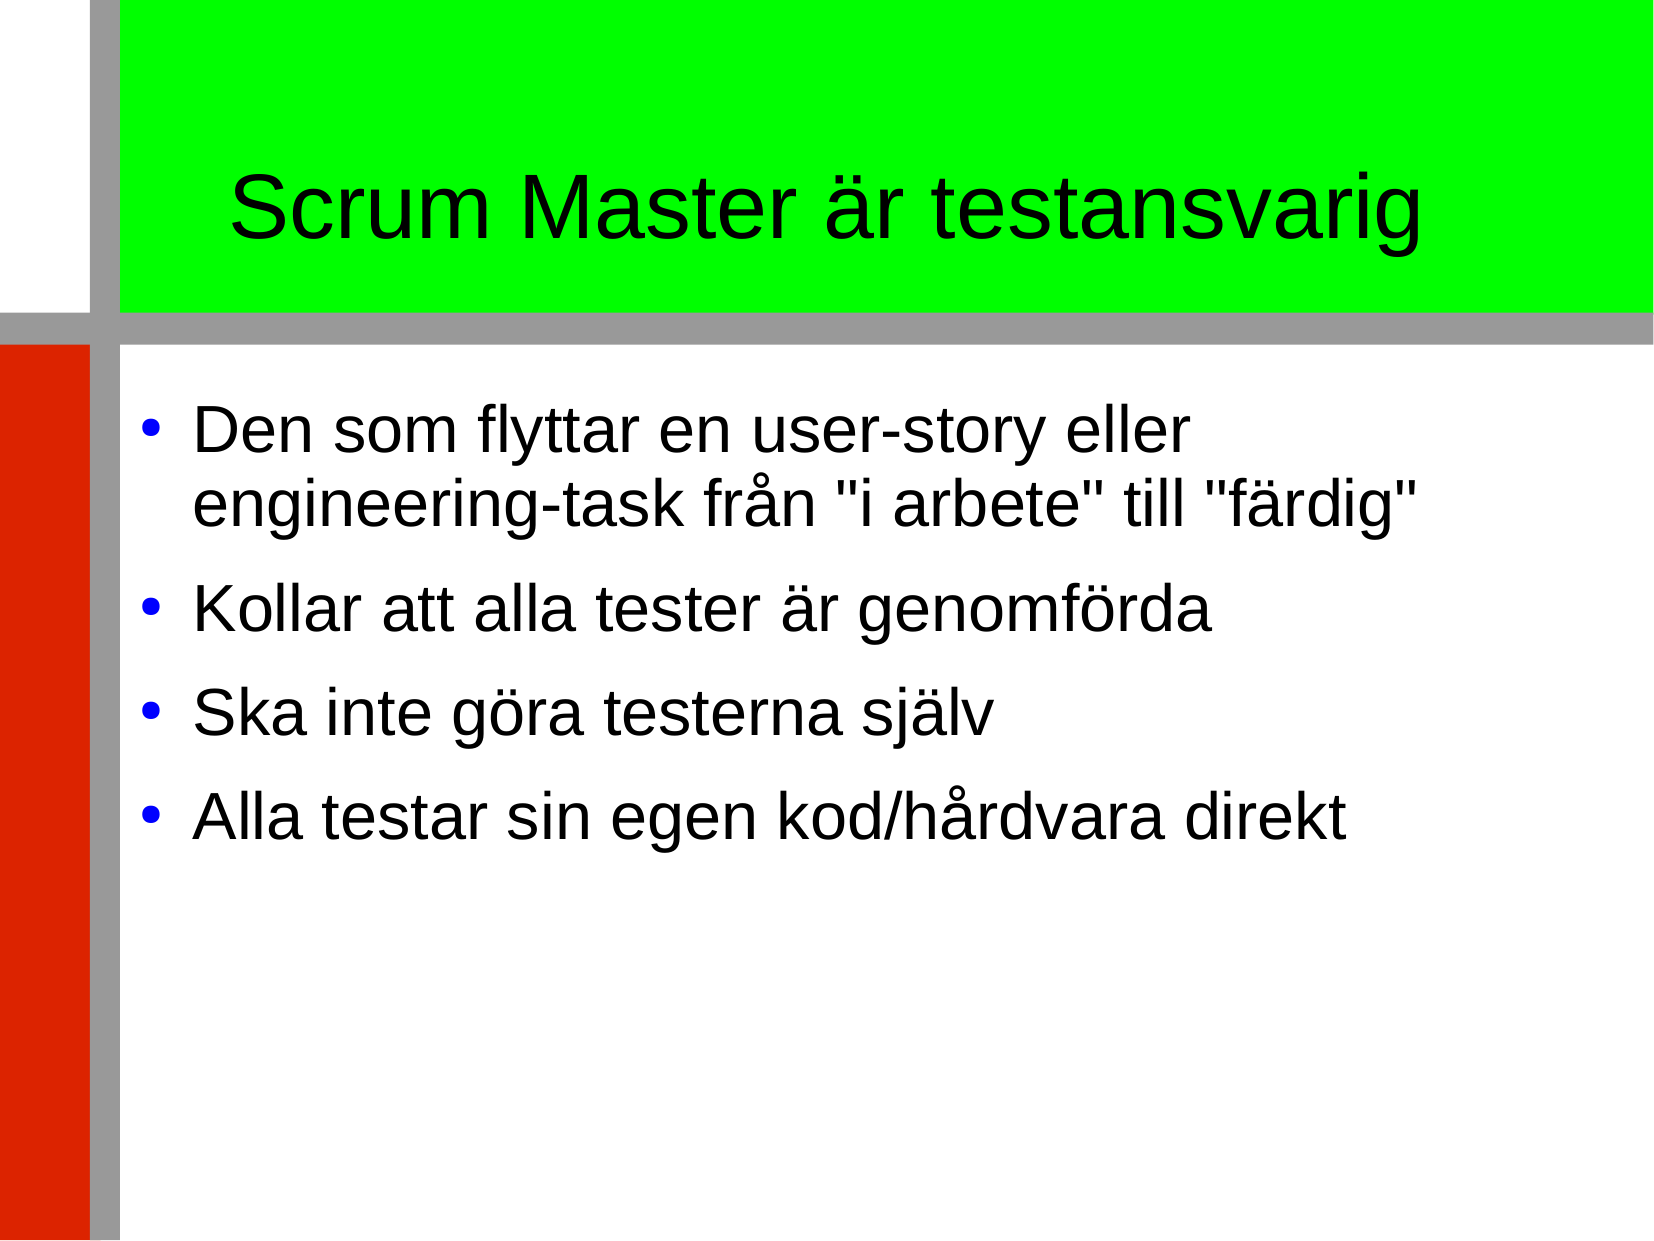

# Scrum Master är testansvarig
Den som flyttar en user-story eller engineering-task från "i arbete" till "färdig"
Kollar att alla tester är genomförda
Ska inte göra testerna själv
Alla testar sin egen kod/hårdvara direkt